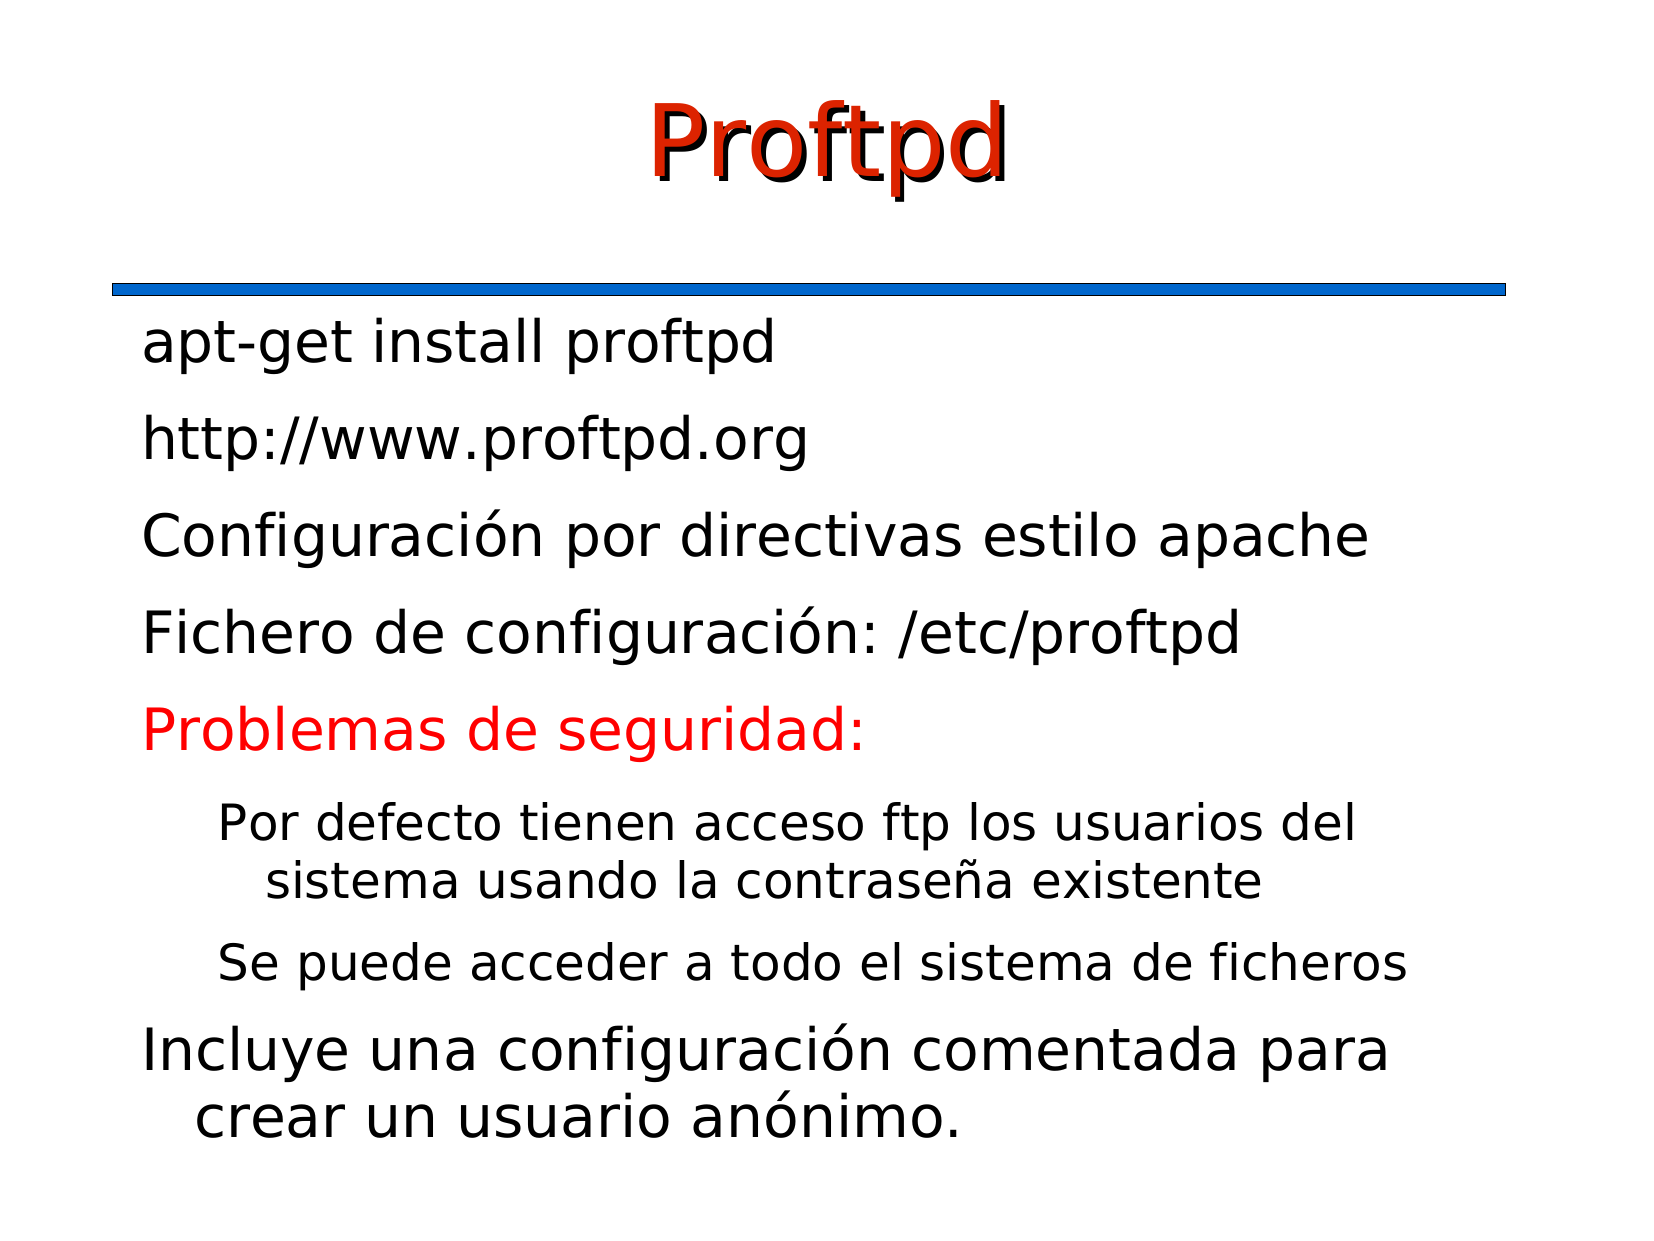

# Proftpd
apt-get install proftpd
http://www.proftpd.org
Configuración por directivas estilo apache
Fichero de configuración: /etc/proftpd
Problemas de seguridad:
Por defecto tienen acceso ftp los usuarios del sistema usando la contraseña existente
Se puede acceder a todo el sistema de ficheros
Incluye una configuración comentada para crear un usuario anónimo.